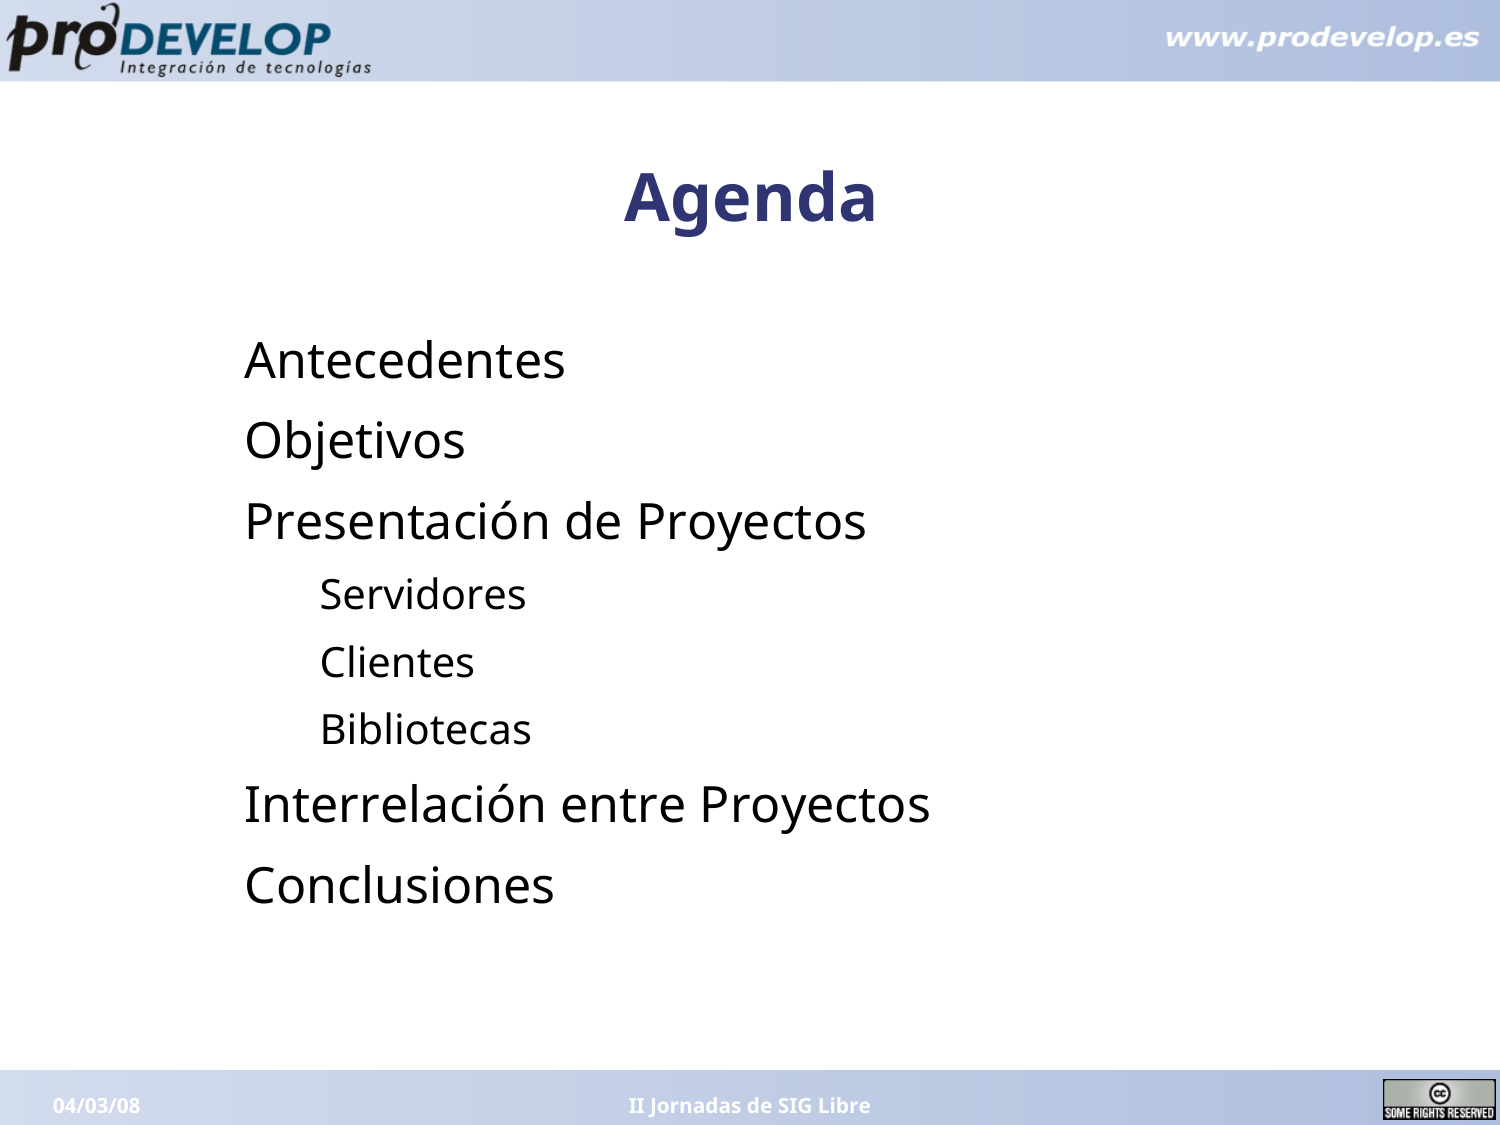

# Agenda
Antecedentes
Objetivos
Presentación de Proyectos
Servidores
Clientes
Bibliotecas
Interrelación entre Proyectos
Conclusiones
25/10/2006
2
Plan Difusión Interna gvSIG v. 2.0